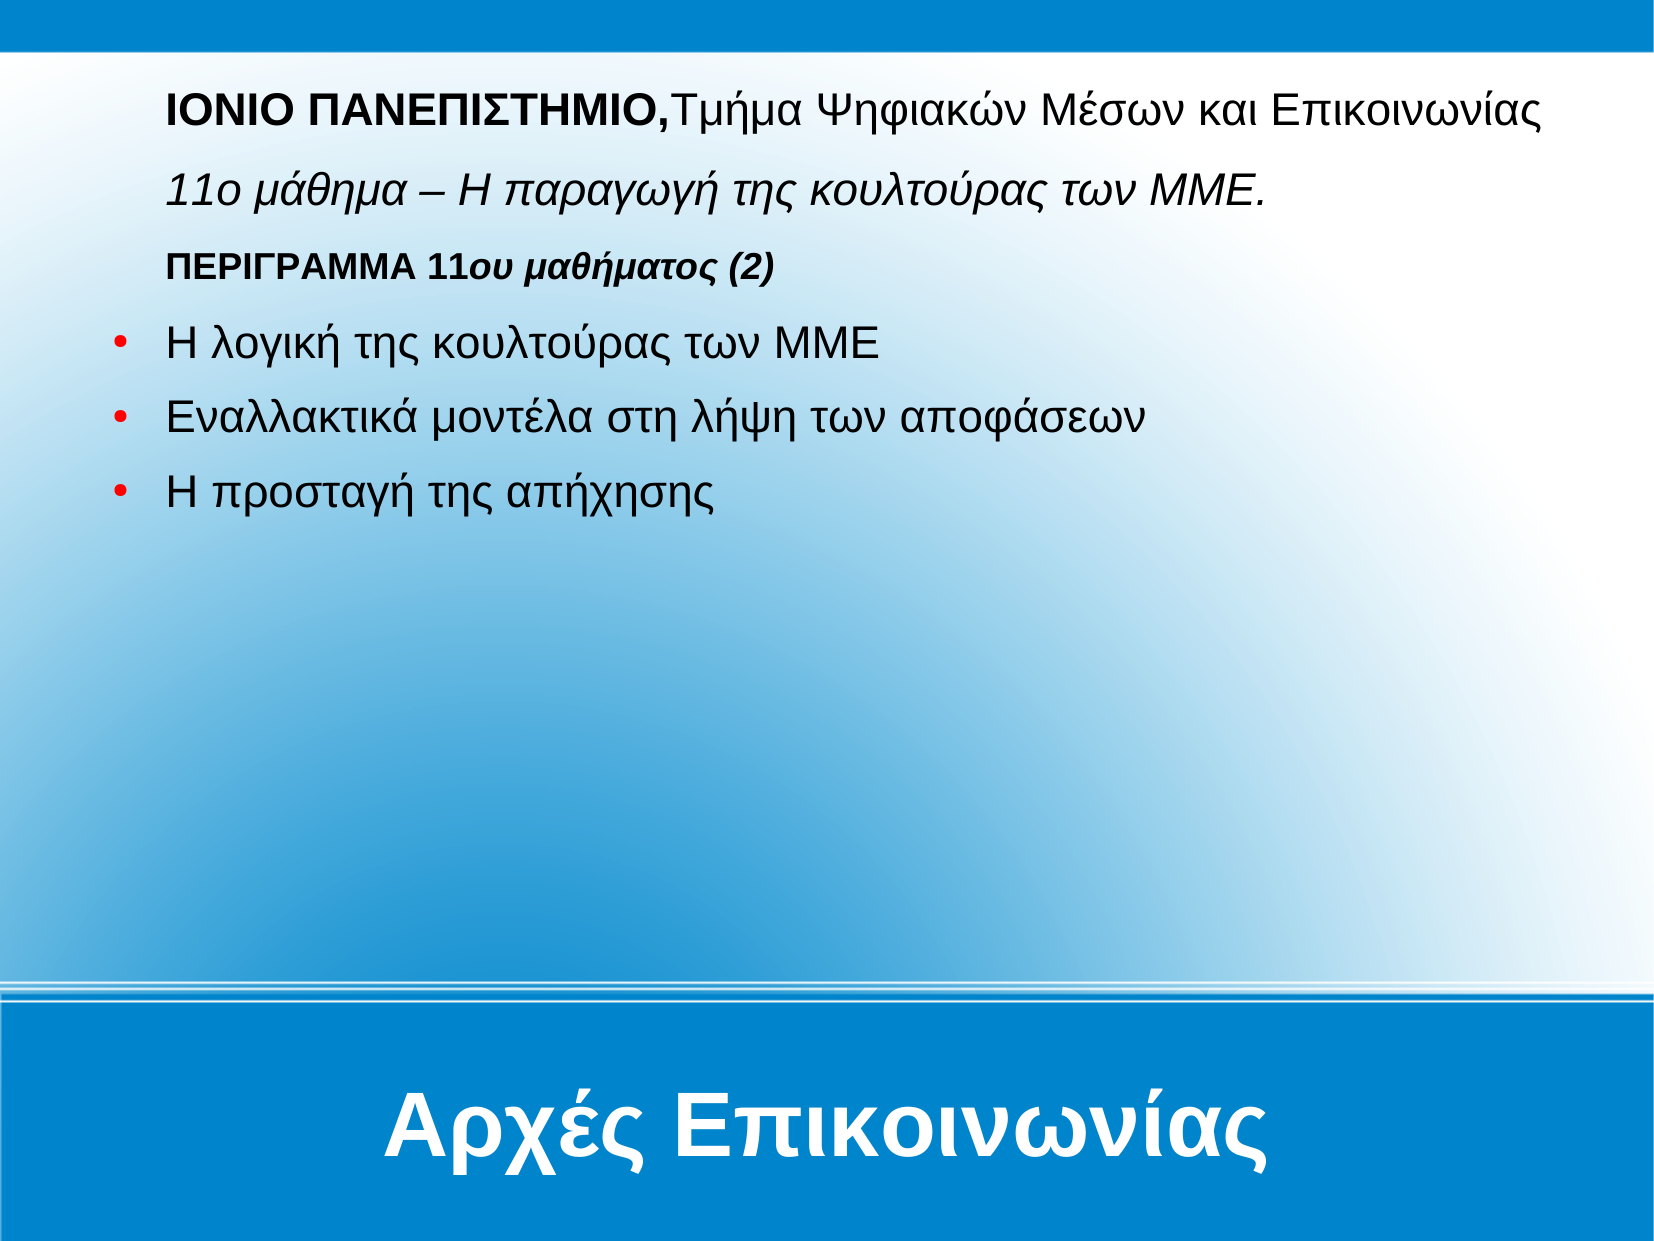

ΙΟΝΙΟ ΠΑΝΕΠΙΣΤΗΜΙΟ,Τμήμα Ψηφιακών Μέσων και Επικοινωνίας
11ο μάθημα – Η παραγωγή της κουλτούρας των ΜΜΕ.
ΠΕΡΙΓΡΑΜΜΑ 11ου μαθήματος (2)
Η λογική της κουλτούρας των ΜΜΕ
Εναλλακτικά μοντέλα στη λήψη των αποφάσεων
Η προσταγή της απήχησης
# Αρχές Επικοινωνίας